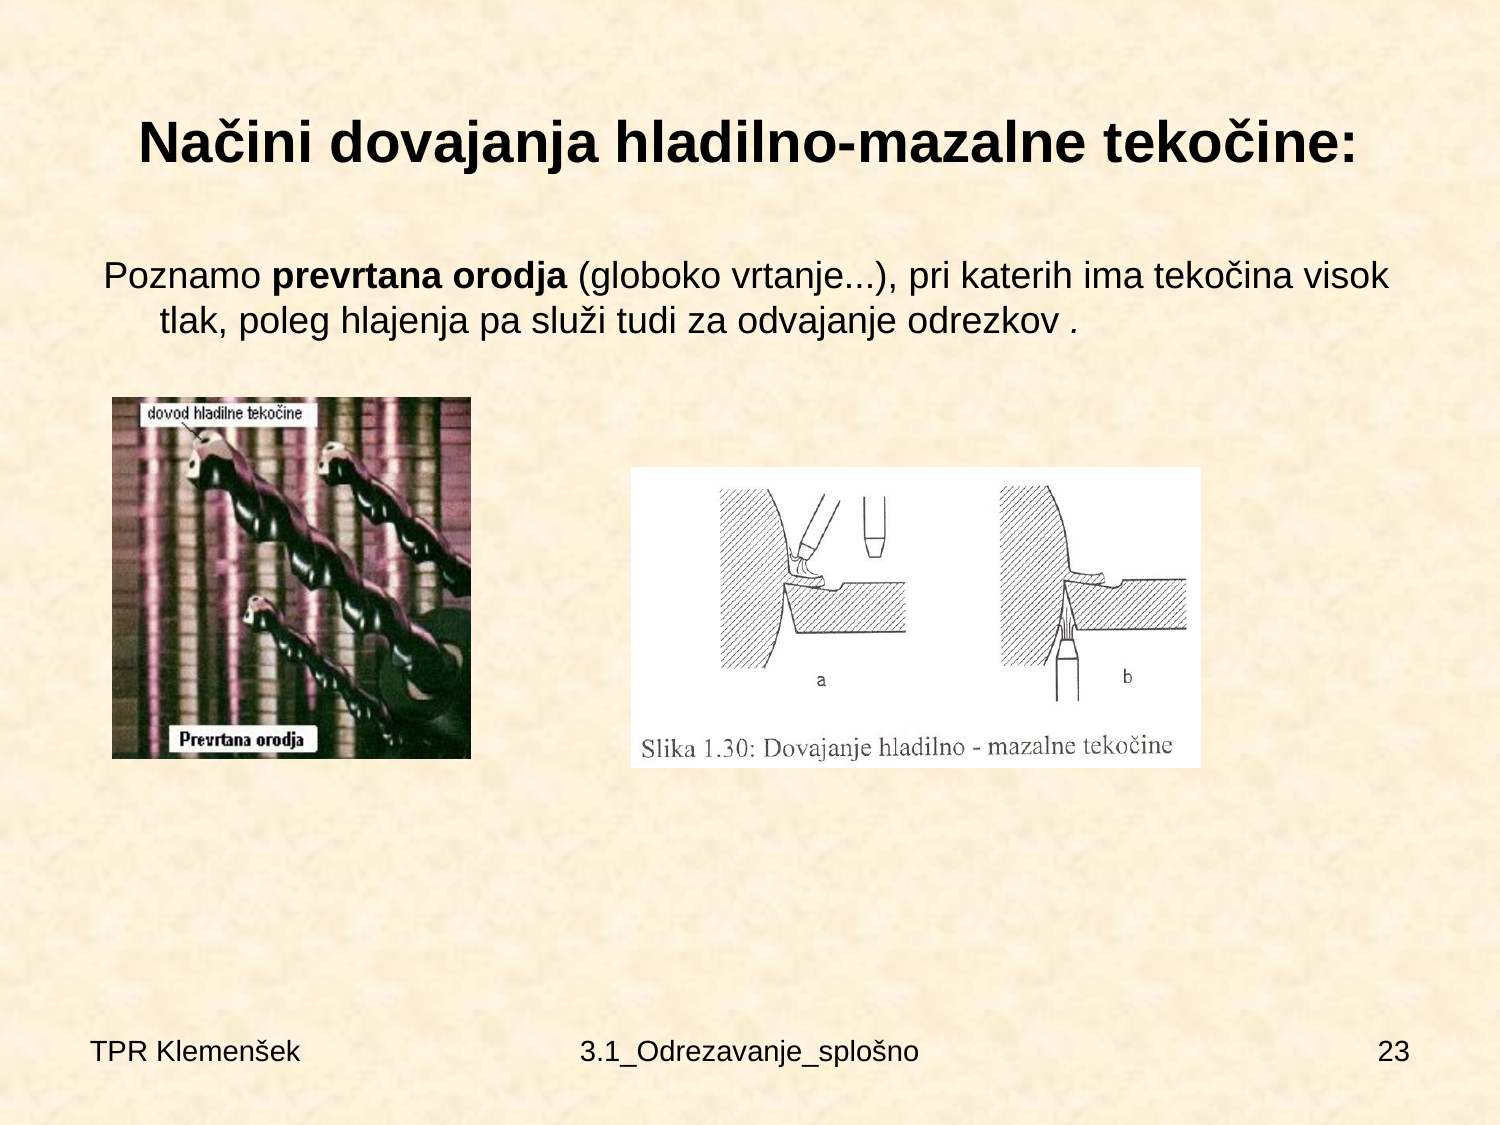

# Načini dovajanja hladilno-mazalne tekočine:
Poznamo prevrtana orodja (globoko vrtanje...), pri katerih ima tekočina visok tlak, poleg hlajenja pa služi tudi za odvajanje odrezkov .
TPR Klemenšek
3.1_Odrezavanje_splošno
22